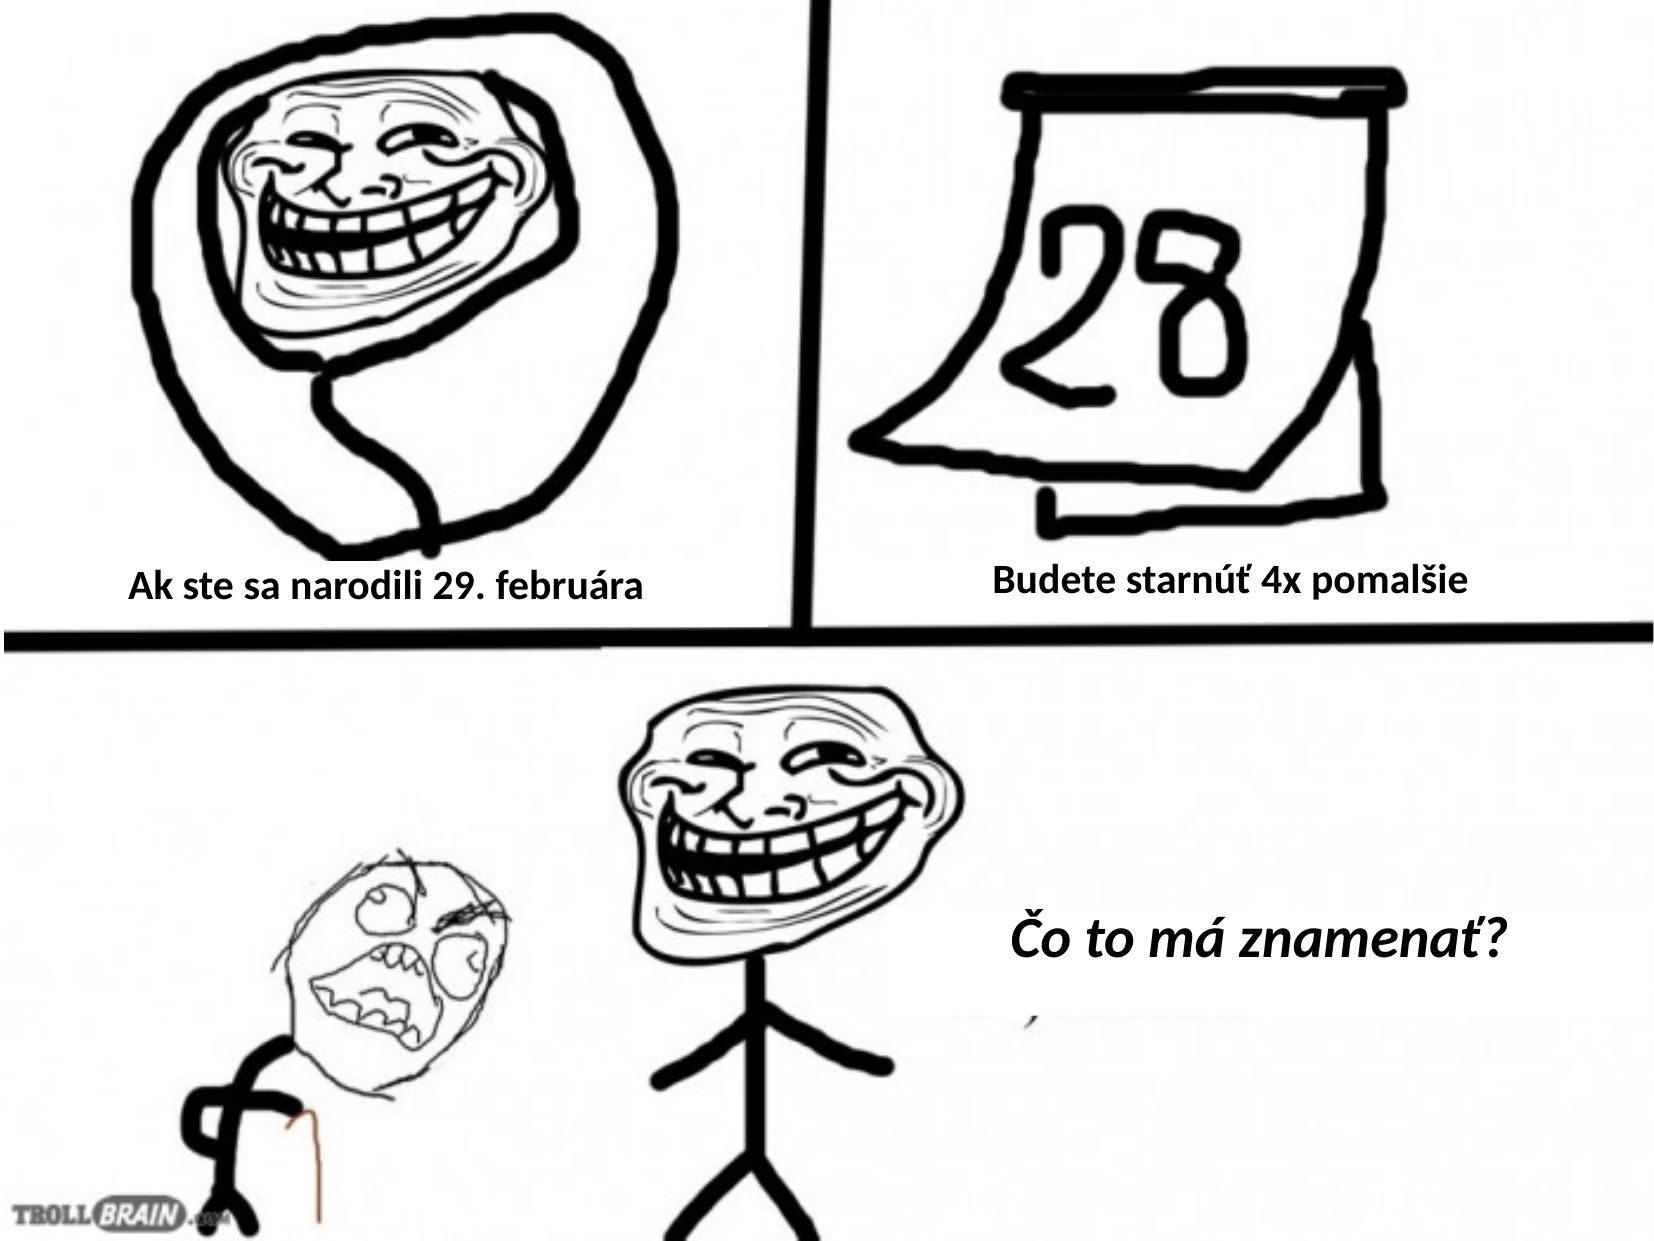

Budete starnúť 4x pomalšie
Ak ste sa narodili 29. februára
Čo to má znamenať?